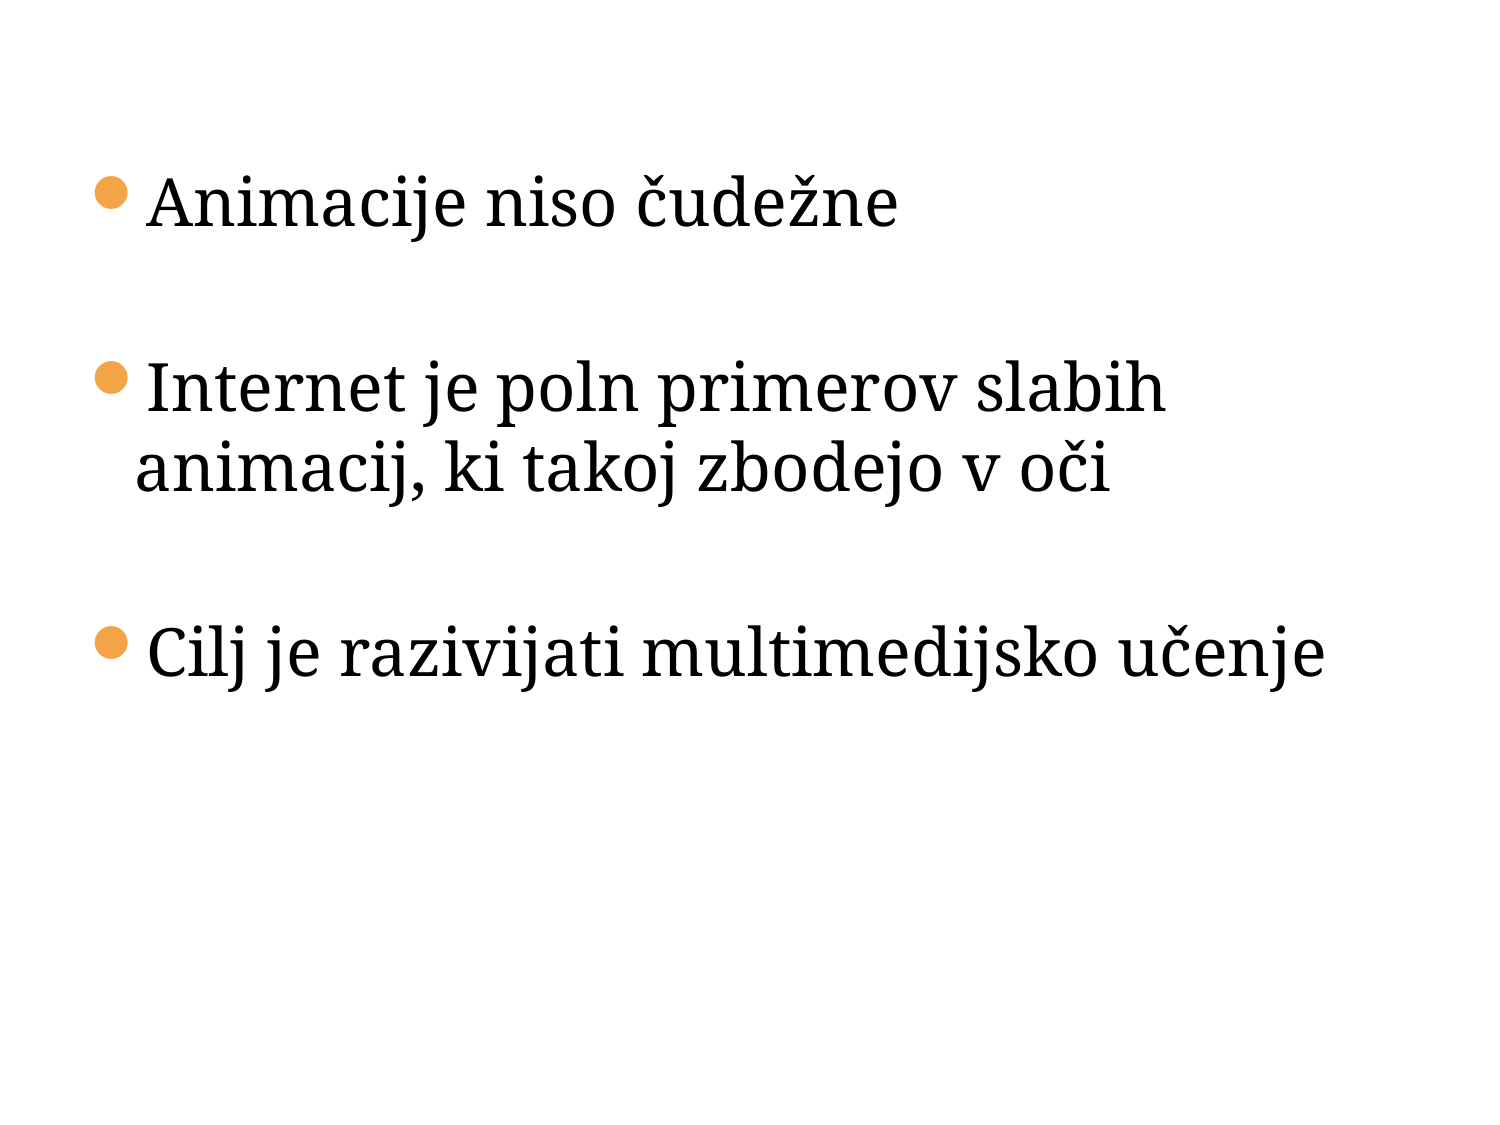

# Animacije niso čudežne
Internet je poln primerov slabih animacij, ki takoj zbodejo v oči
Cilj je razivijati multimedijsko učenje